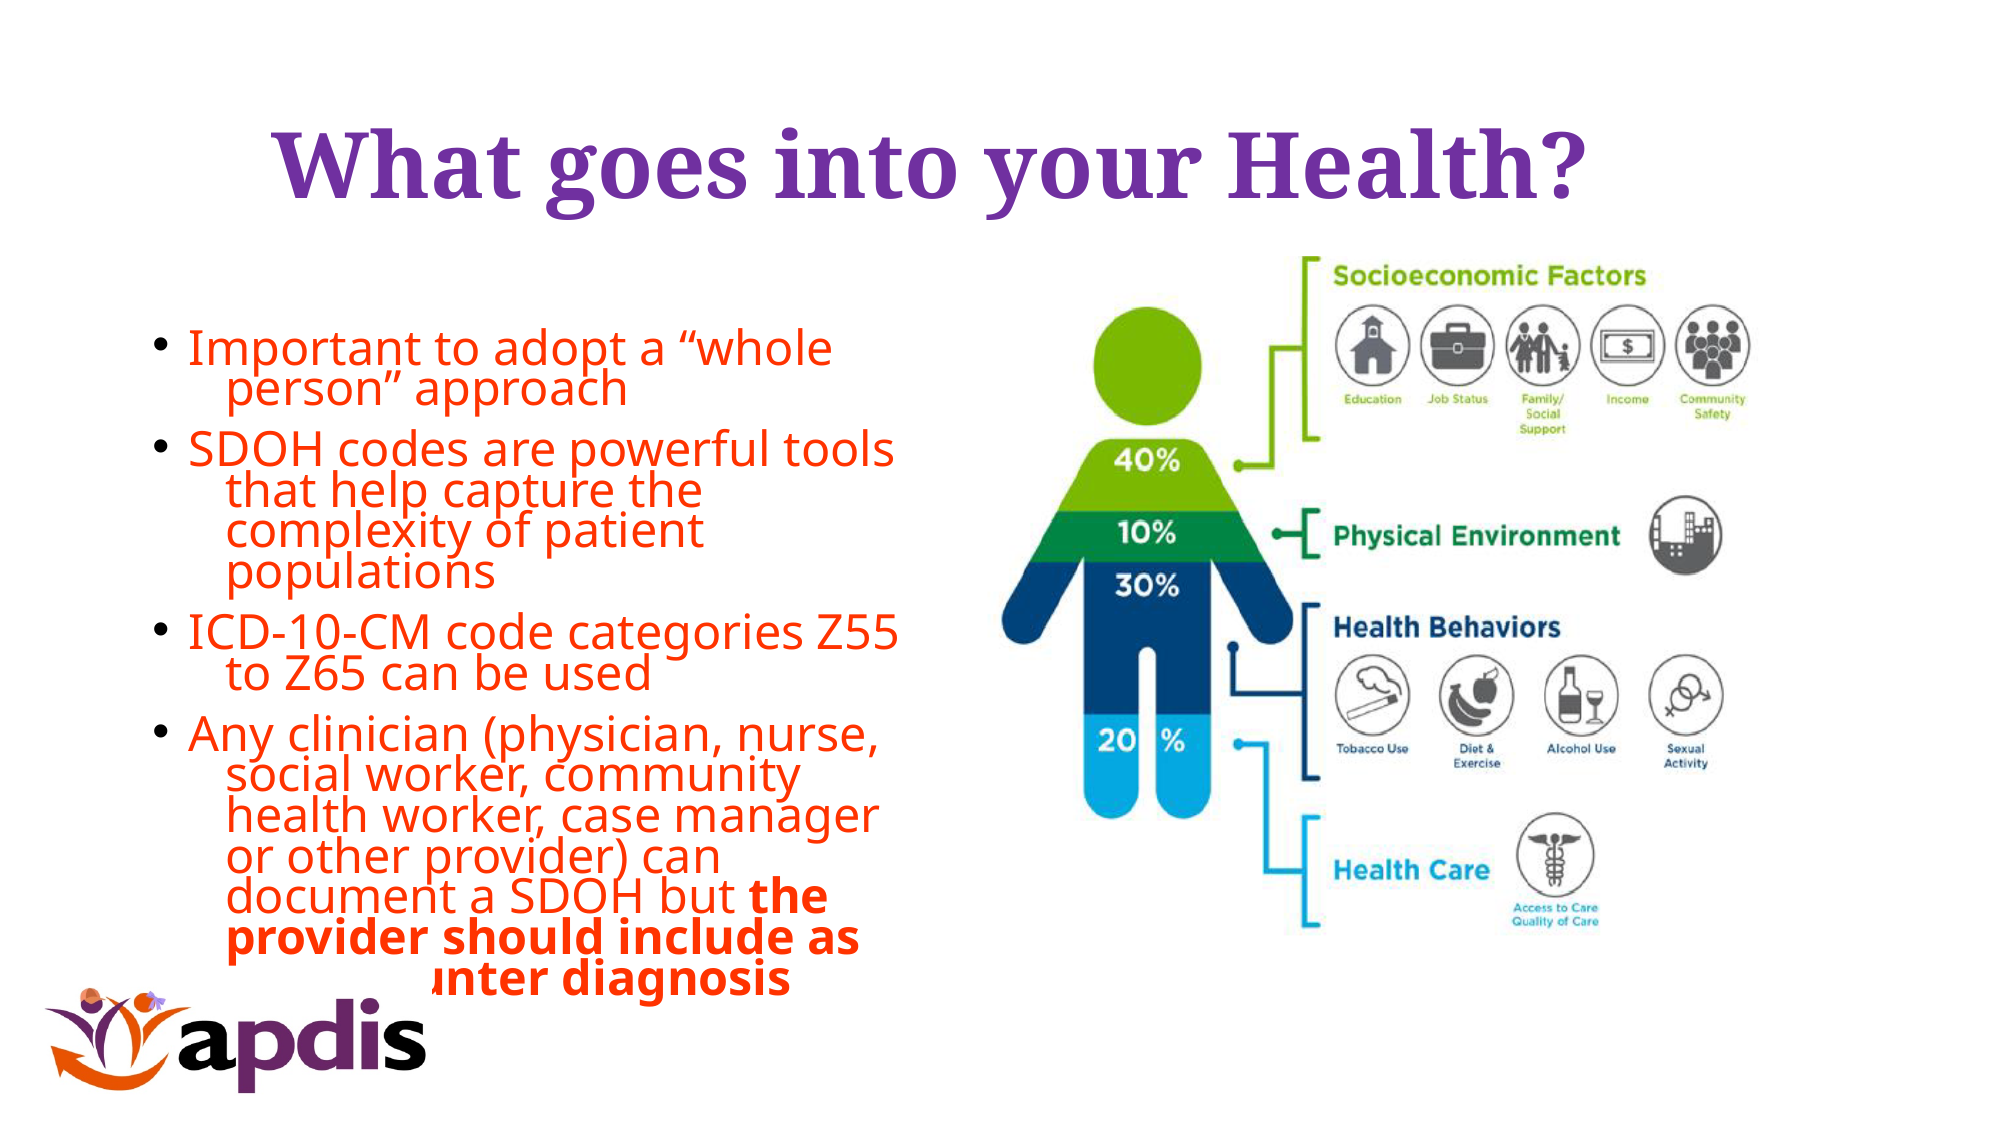

# What goes into your Health?
Important to adopt a “whole person” approach
SDOH codes are powerful tools that help capture the complexity of patient populations
ICD-10-CM code categories Z55 to Z65 can be used
Any clinician (physician, nurse, social worker, community health worker, case manager or other provider) can document a SDOH but the provider should include as an encounter diagnosis